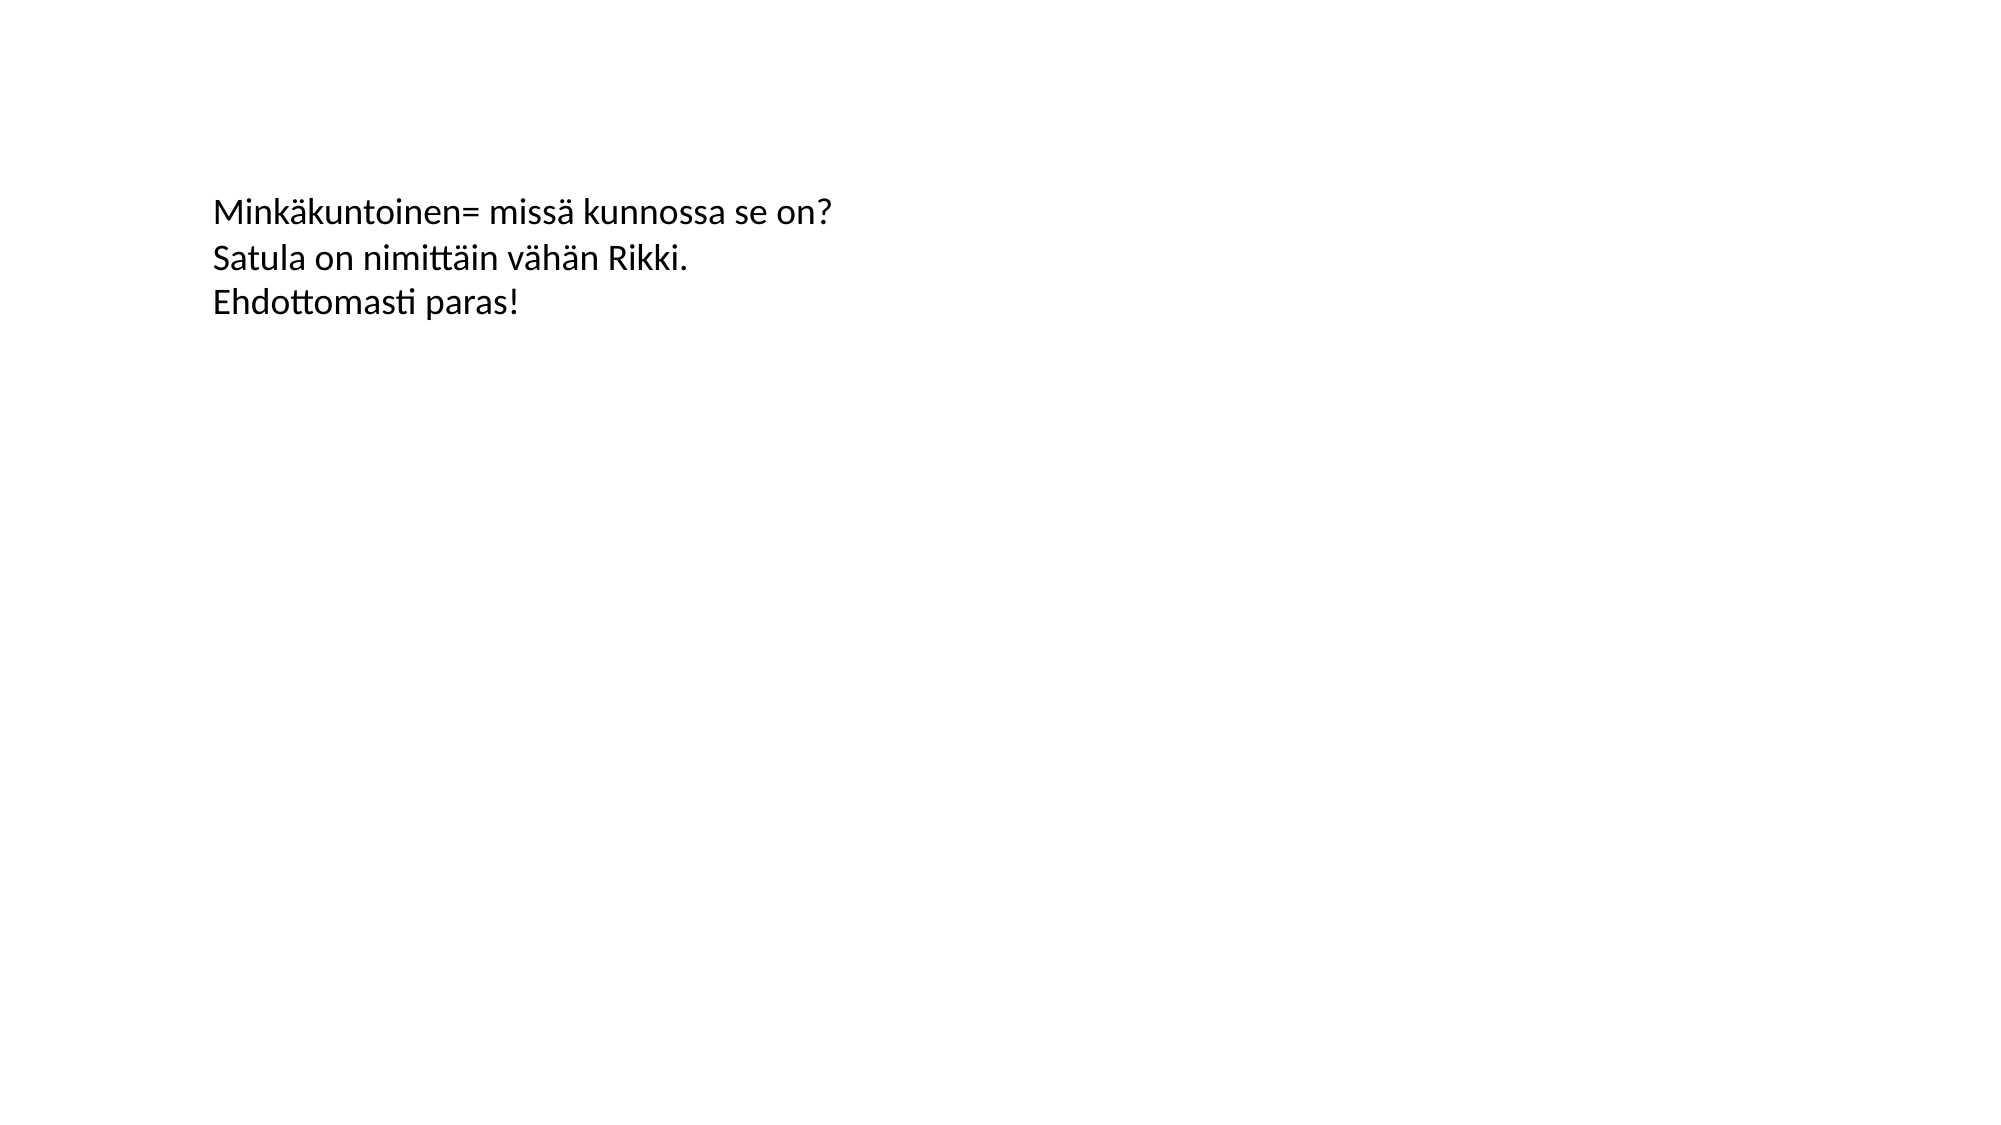

Minkäkuntoinen= missä kunnossa se on?
Satula on nimittäin vähän Rikki.
Ehdottomasti paras!